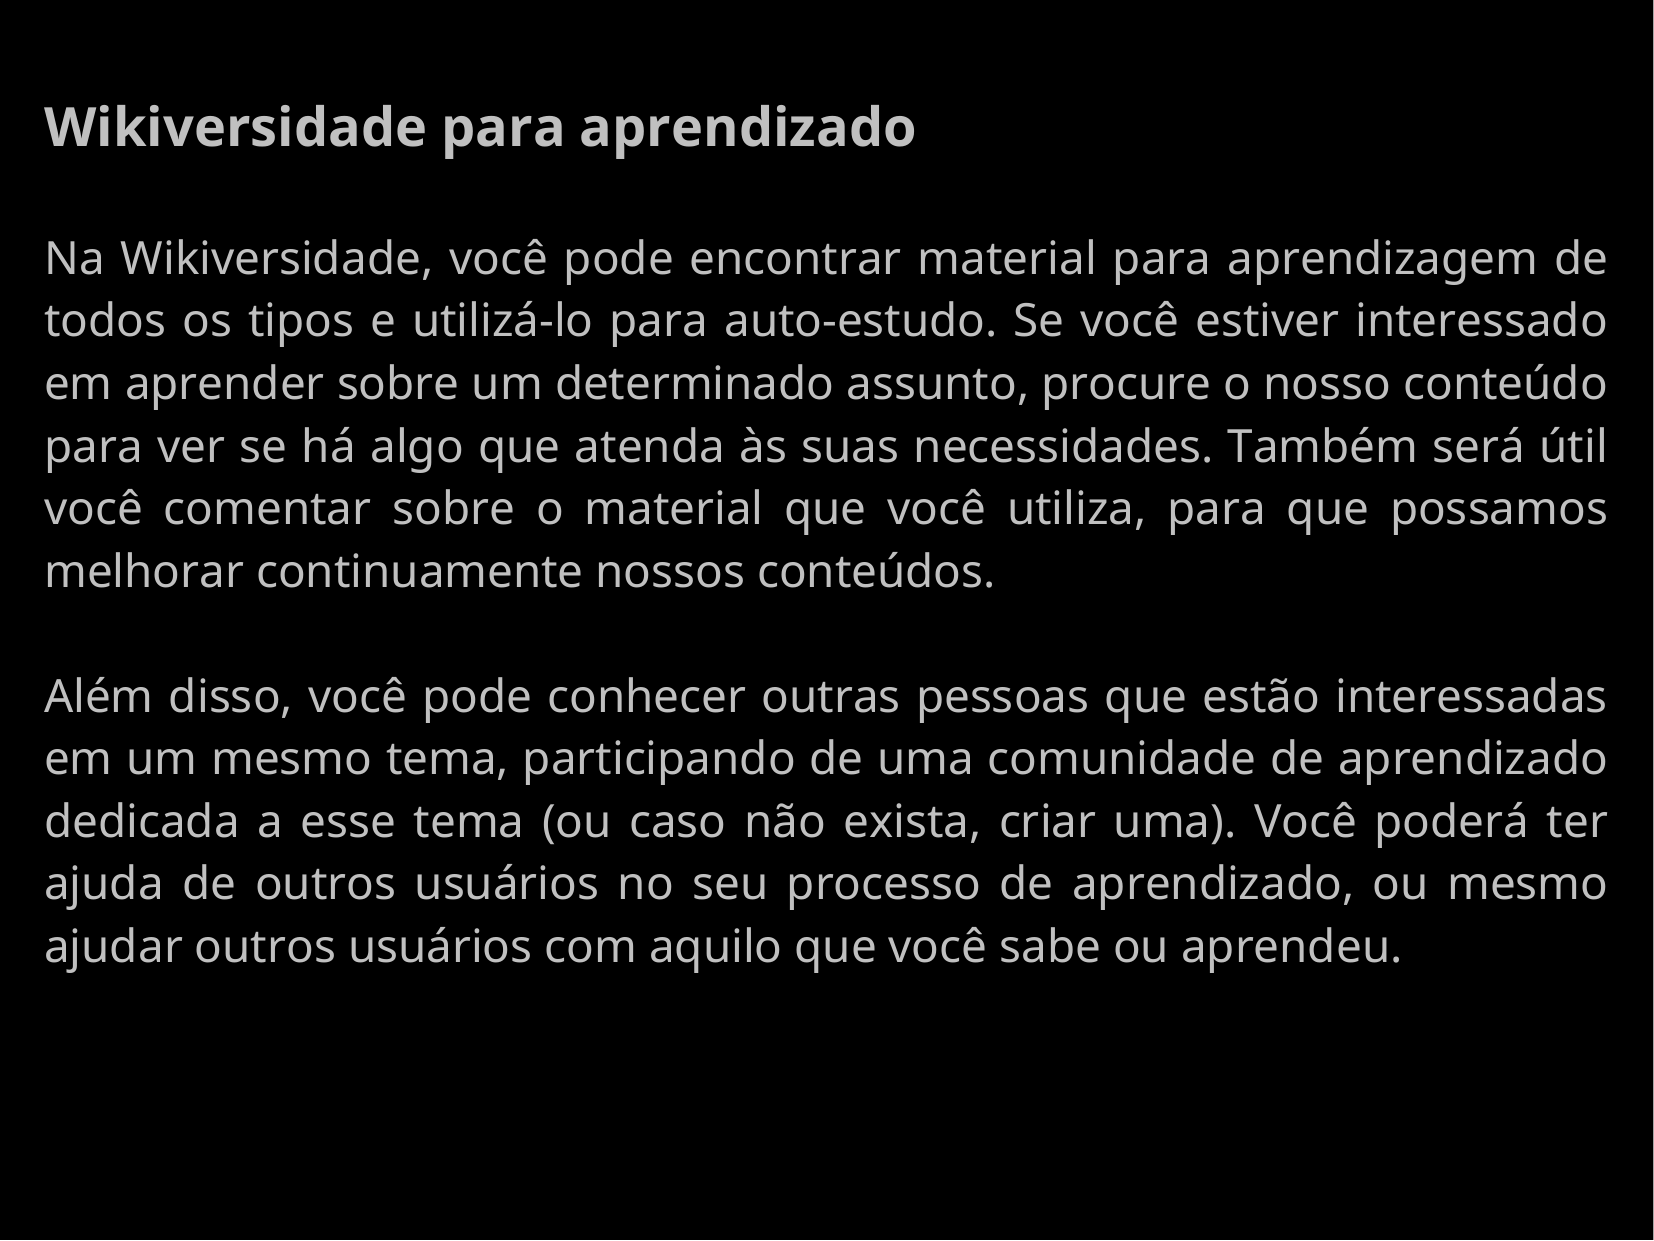

Wikiversidade para aprendizado
Na Wikiversidade, você pode encontrar material para aprendizagem de todos os tipos e utilizá-lo para auto-estudo. Se você estiver interessado em aprender sobre um determinado assunto, procure o nosso conteúdo para ver se há algo que atenda às suas necessidades. Também será útil você comentar sobre o material que você utiliza, para que possamos melhorar continuamente nossos conteúdos.
Além disso, você pode conhecer outras pessoas que estão interessadas em um mesmo tema, participando de uma comunidade de aprendizado dedicada a esse tema (ou caso não exista, criar uma). Você poderá ter ajuda de outros usuários no seu processo de aprendizado, ou mesmo ajudar outros usuários com aquilo que você sabe ou aprendeu.